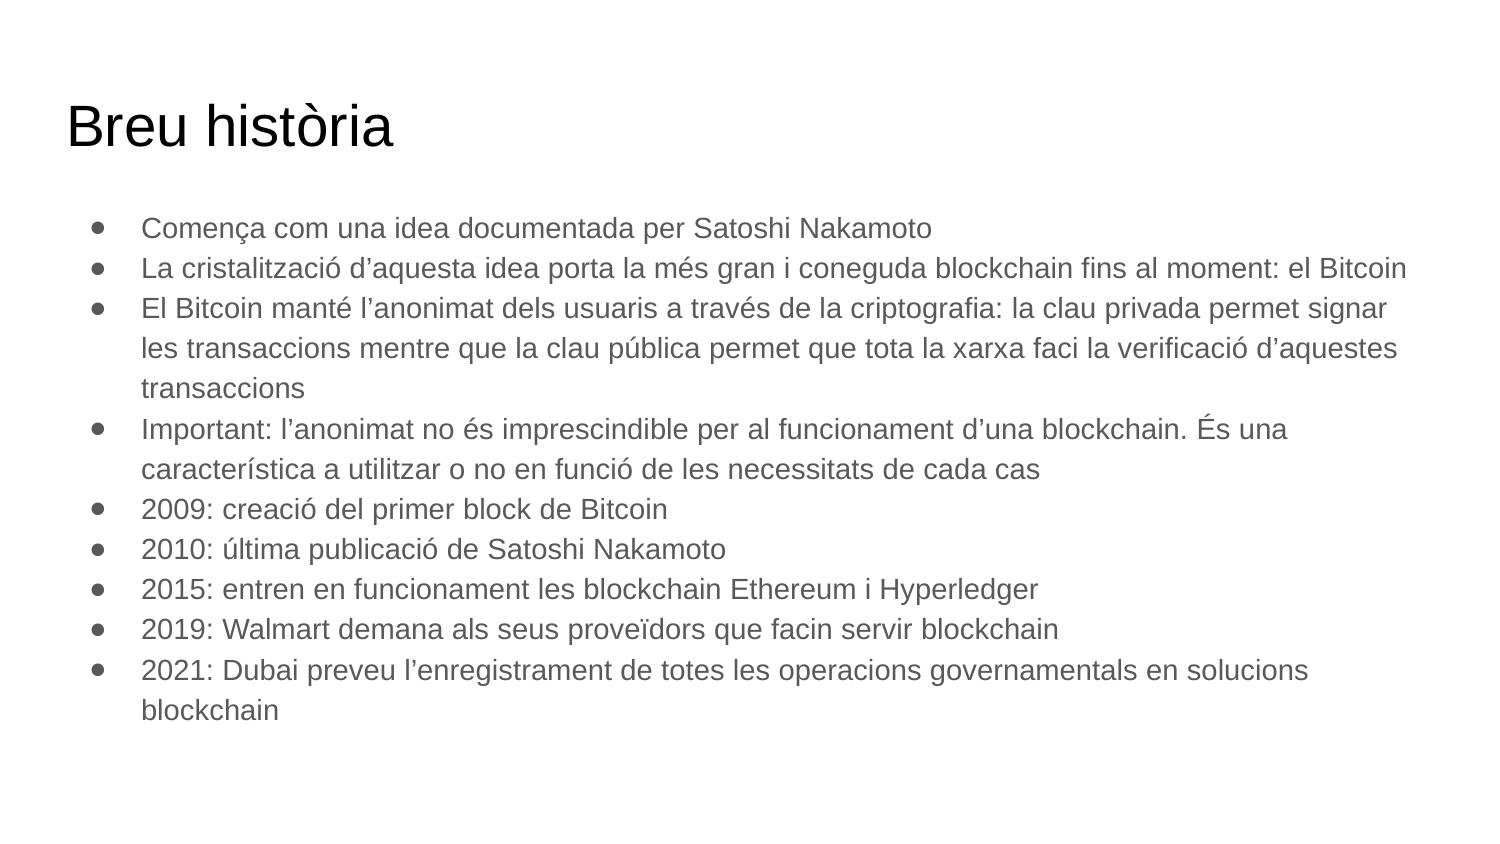

# Breu història
Comença com una idea documentada per Satoshi Nakamoto
La cristalització d’aquesta idea porta la més gran i coneguda blockchain fins al moment: el Bitcoin
El Bitcoin manté l’anonimat dels usuaris a través de la criptografia: la clau privada permet signar les transaccions mentre que la clau pública permet que tota la xarxa faci la verificació d’aquestes transaccions
Important: l’anonimat no és imprescindible per al funcionament d’una blockchain. És una característica a utilitzar o no en funció de les necessitats de cada cas
2009: creació del primer block de Bitcoin
2010: última publicació de Satoshi Nakamoto
2015: entren en funcionament les blockchain Ethereum i Hyperledger
2019: Walmart demana als seus proveïdors que facin servir blockchain
2021: Dubai preveu l’enregistrament de totes les operacions governamentals en solucions blockchain